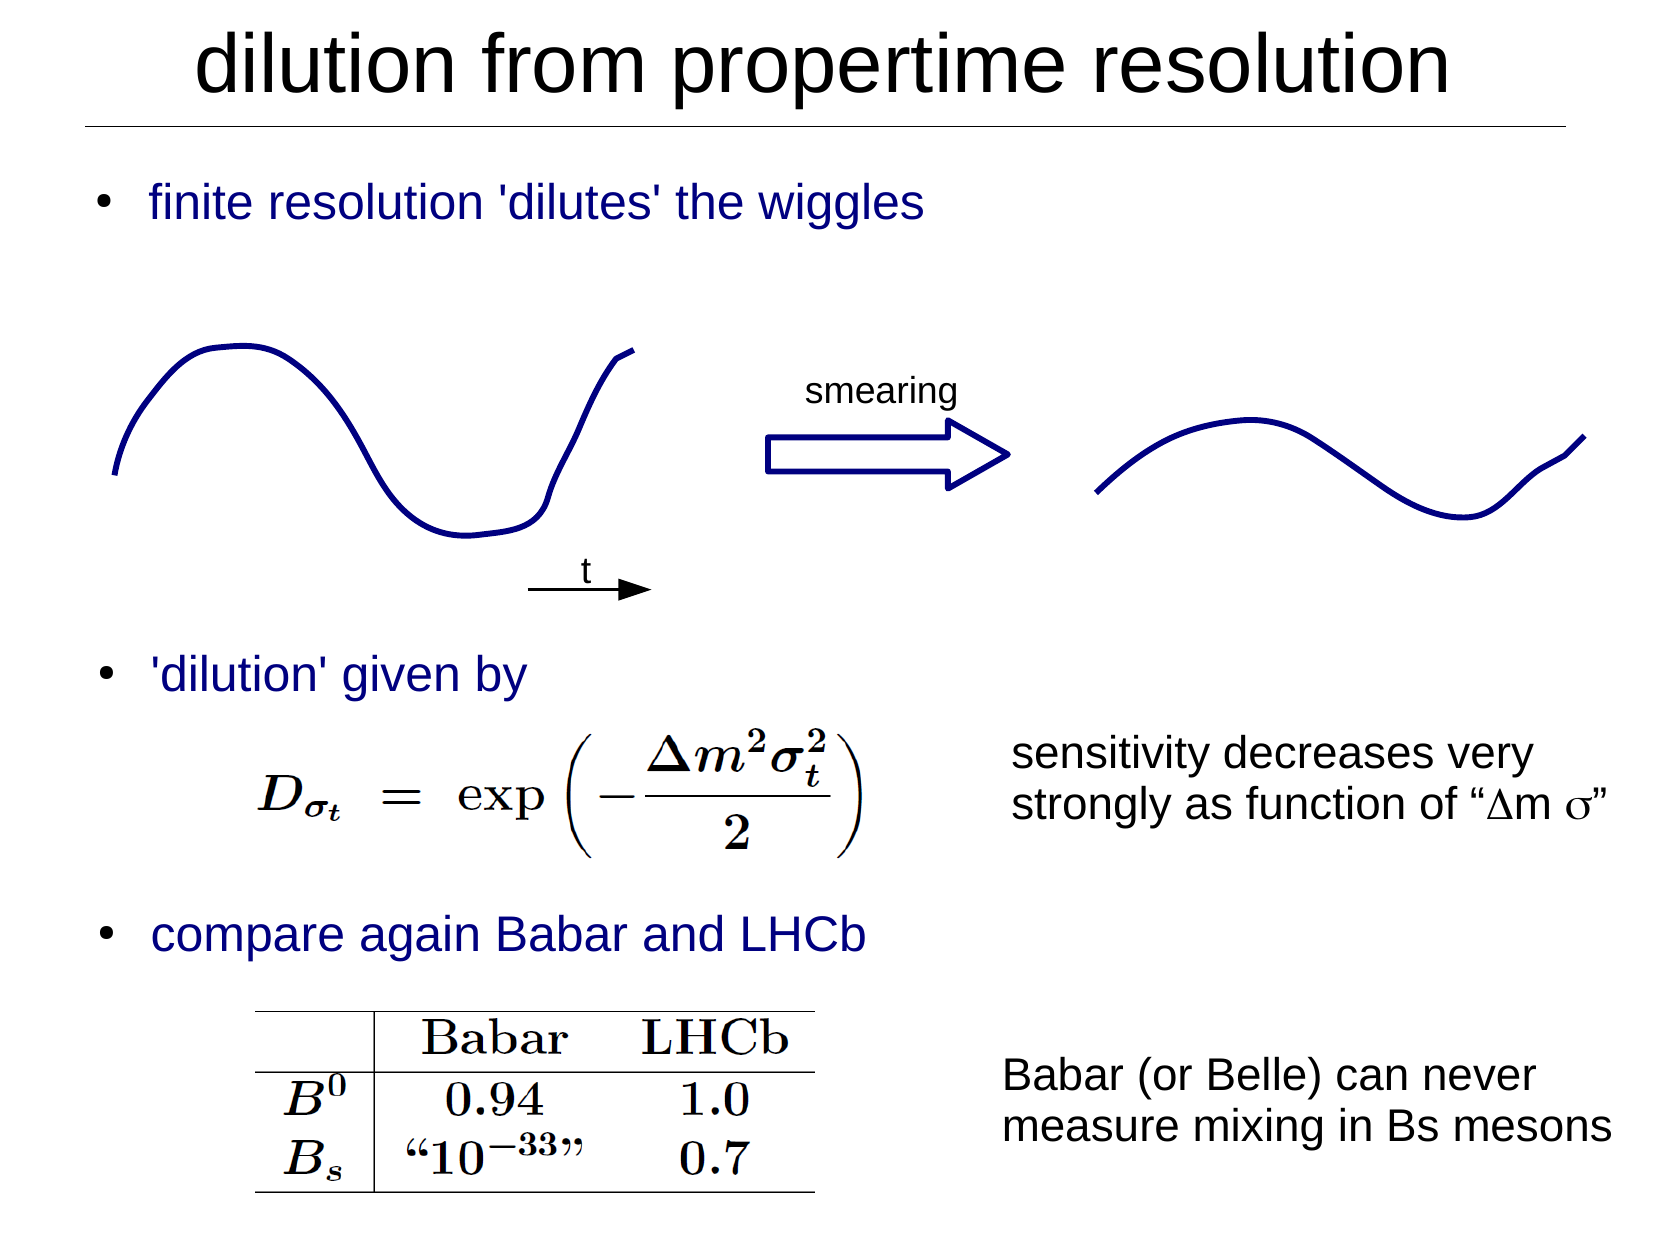

# dilution from propertime resolution
finite resolution 'dilutes' the wiggles
smearing
t
'dilution' given by
sensitivity decreases very
strongly as function of “Dm s”
compare again Babar and LHCb
Babar (or Belle) can never
measure mixing in Bs mesons
22